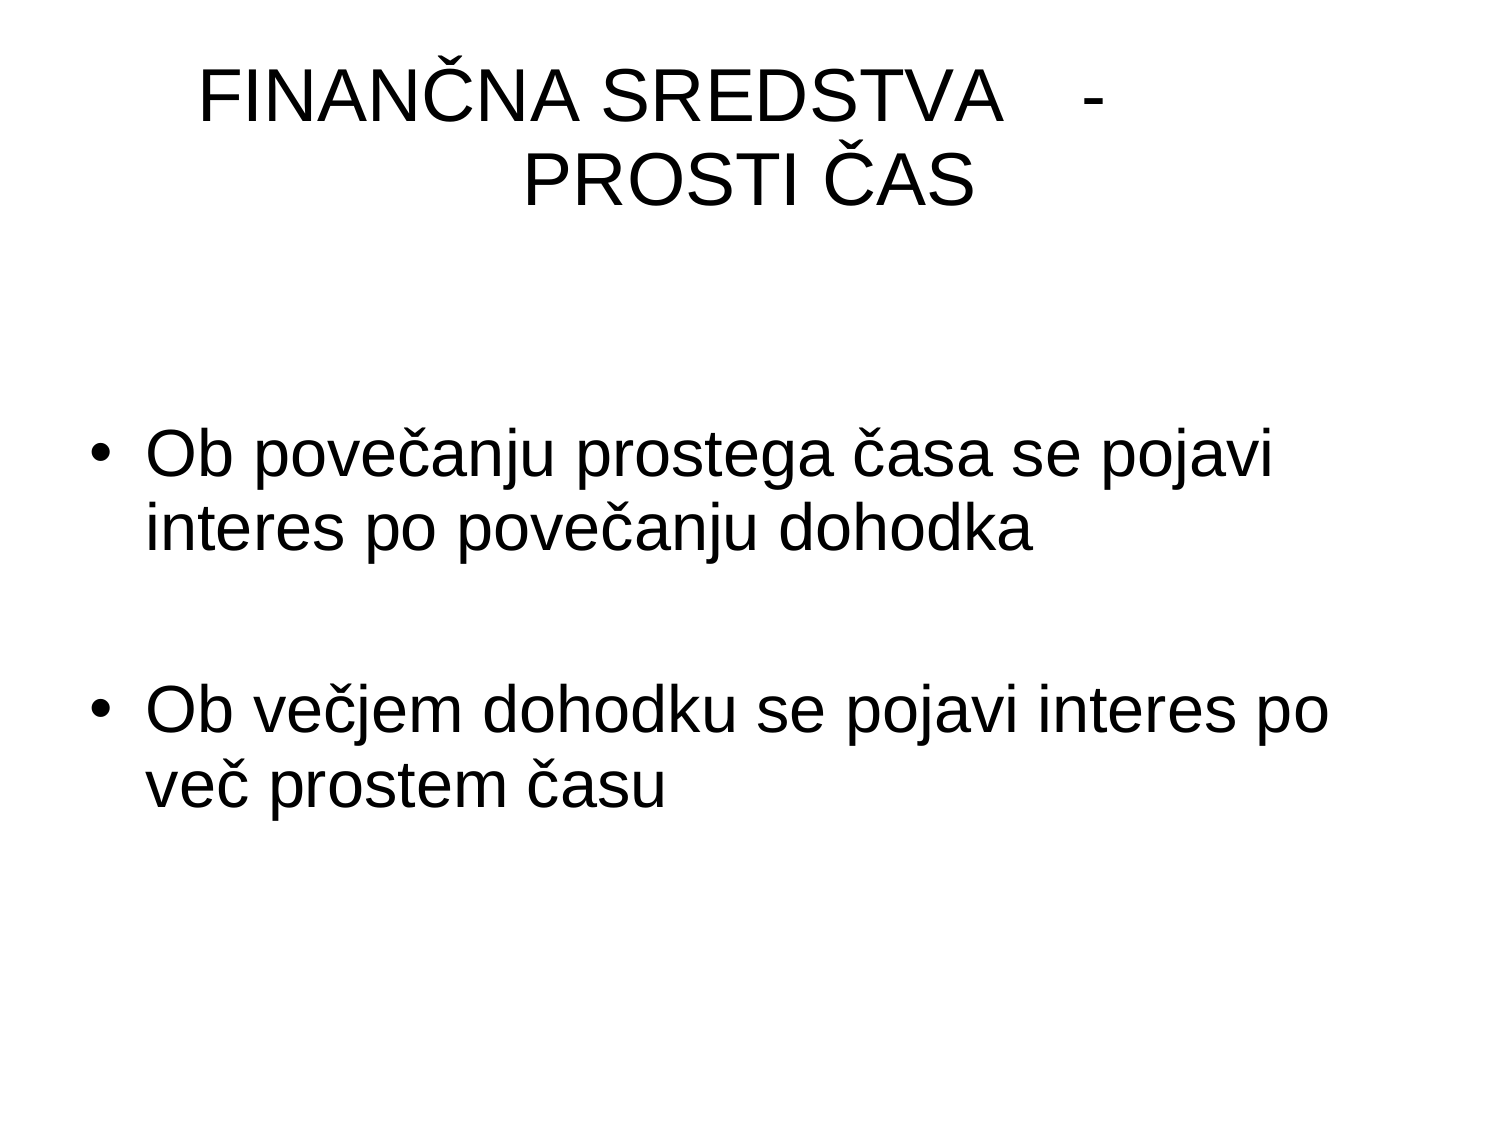

# FINANČNA SREDSTVA		-			PROSTI ČAS
Ob povečanju prostega časa se pojavi interes po povečanju dohodka
Ob večjem dohodku se pojavi interes po več prostem času